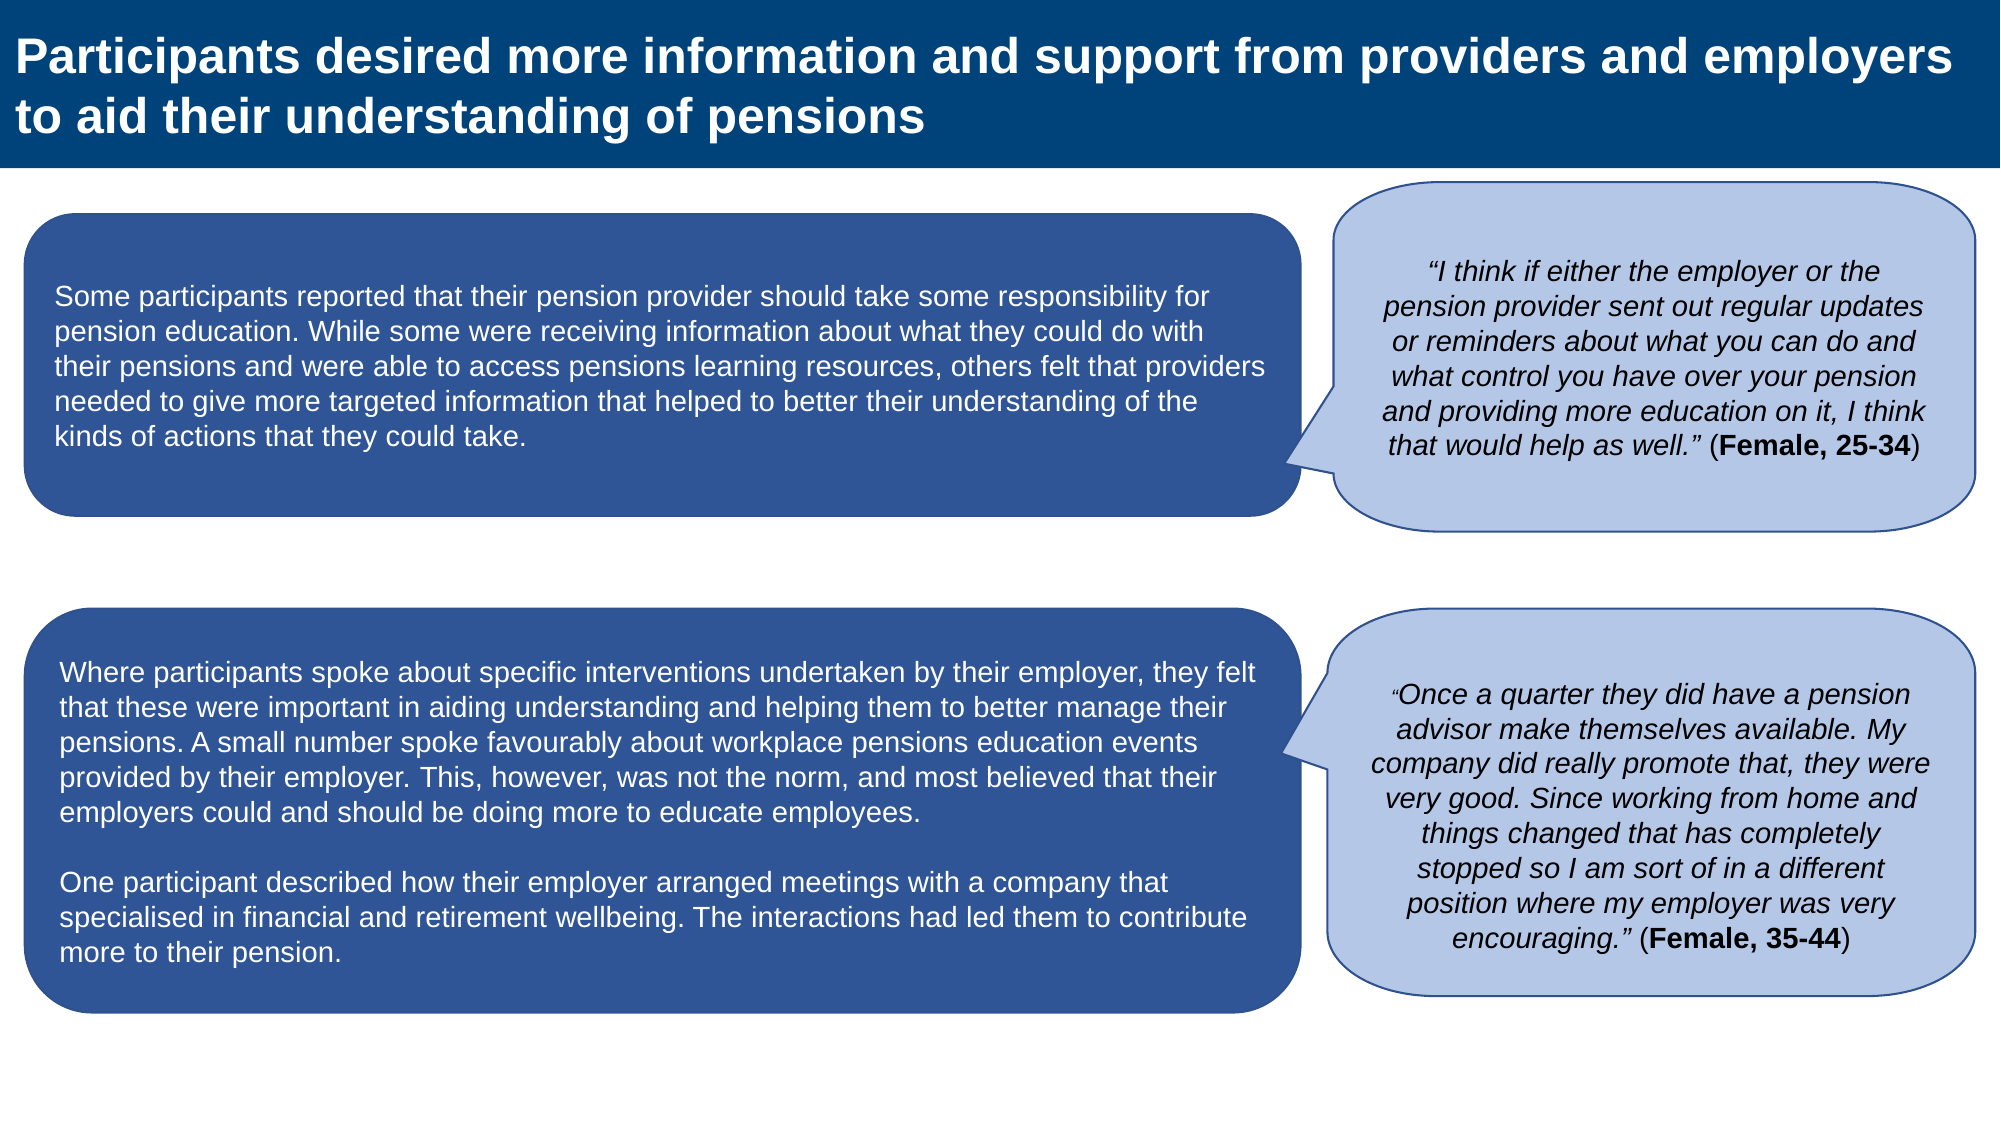

# Participants desired more information and support from providers and employers to aid their understanding of pensions
“I think if either the employer or the pension provider sent out regular updates or reminders about what you can do and what control you have over your pension and providing more education on it, I think that would help as well.” (Female, 25-34)
Some participants reported that their pension provider should take some responsibility for pension education. While some were receiving information about what they could do with their pensions and were able to access pensions learning resources, others felt that providers needed to give more targeted information that helped to better their understanding of the kinds of actions that they could take.
Where participants spoke about specific interventions undertaken by their employer, they felt that these were important in aiding understanding and helping them to better manage their pensions. A small number spoke favourably about workplace pensions education events provided by their employer. This, however, was not the norm, and most believed that their employers could and should be doing more to educate employees.
One participant described how their employer arranged meetings with a company that specialised in financial and retirement wellbeing. The interactions had led them to contribute more to their pension.
“Once a quarter they did have a pension advisor make themselves available. My company did really promote that, they were very good. Since working from home and things changed that has completely stopped so I am sort of in a different position where my employer was very encouraging.” (Female, 35-44)